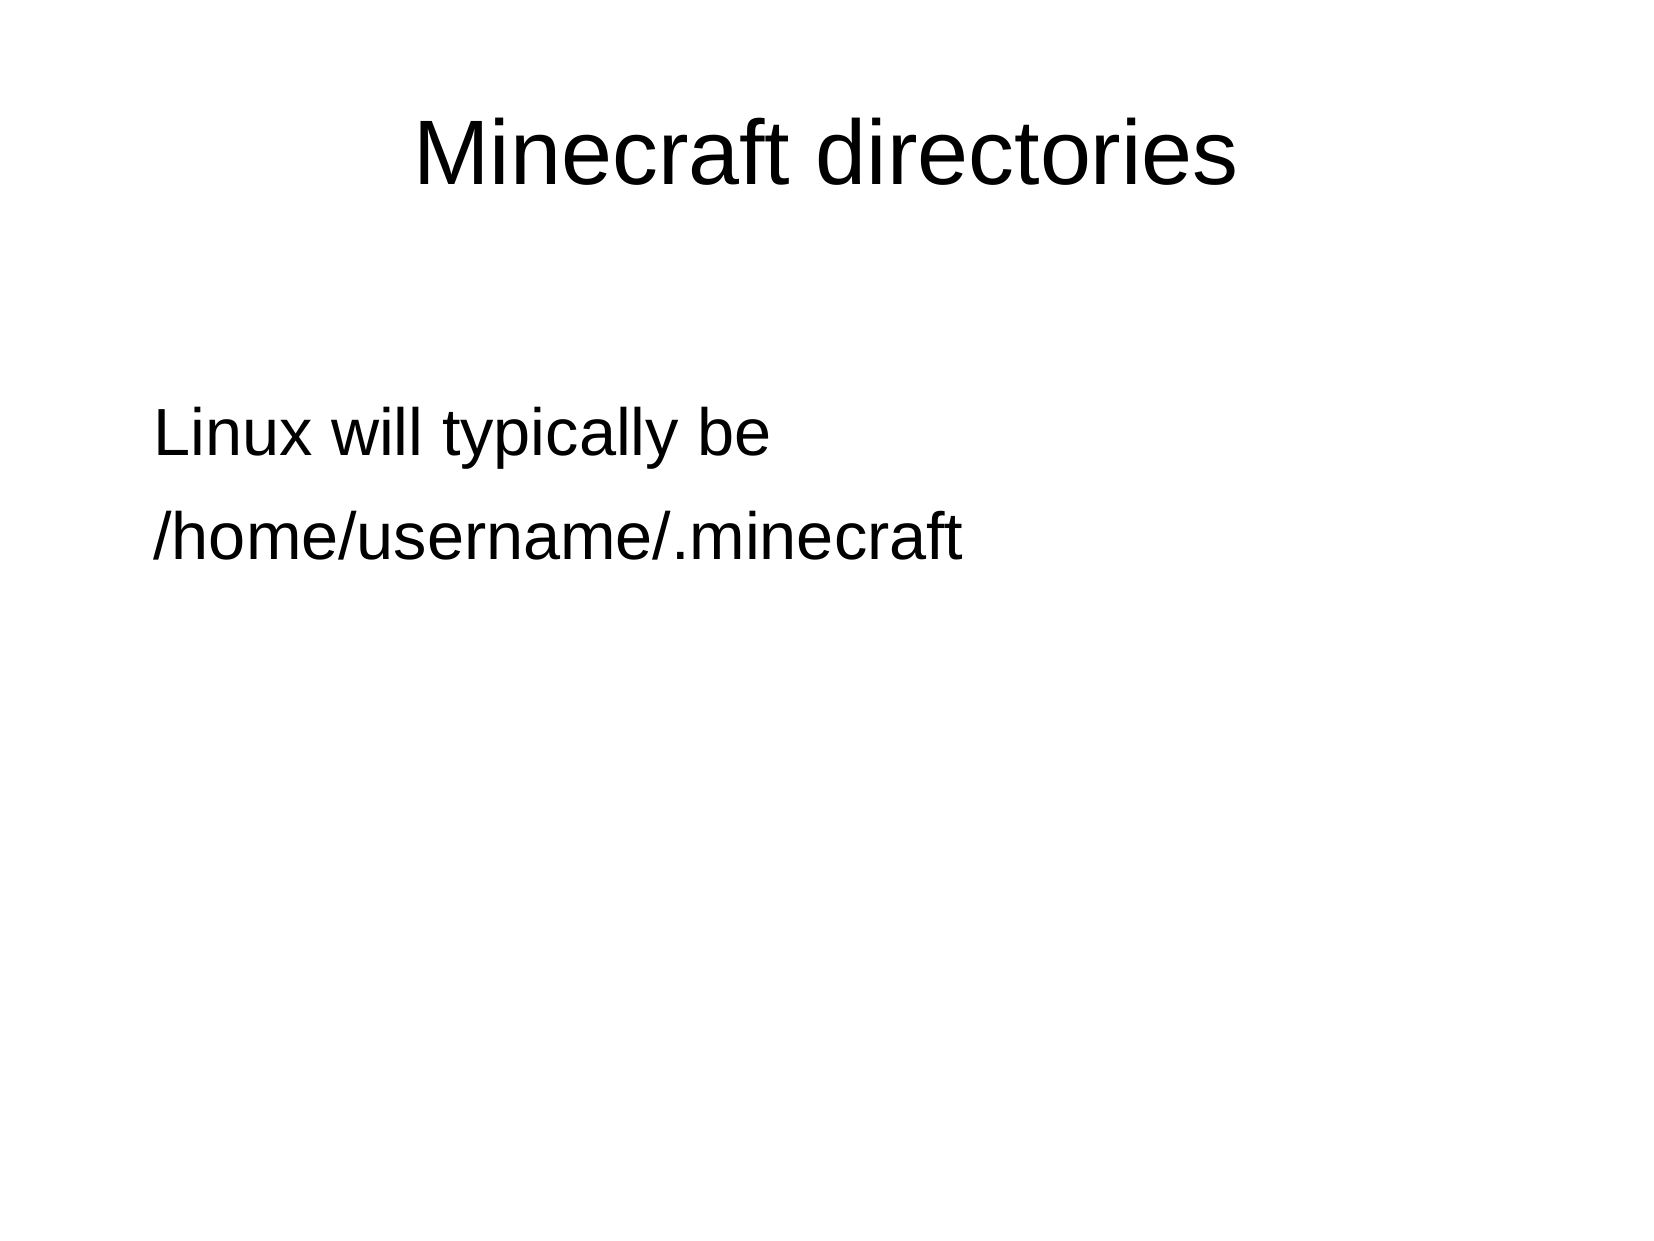

# Minecraft directories
Linux will typically be
/home/username/.minecraft